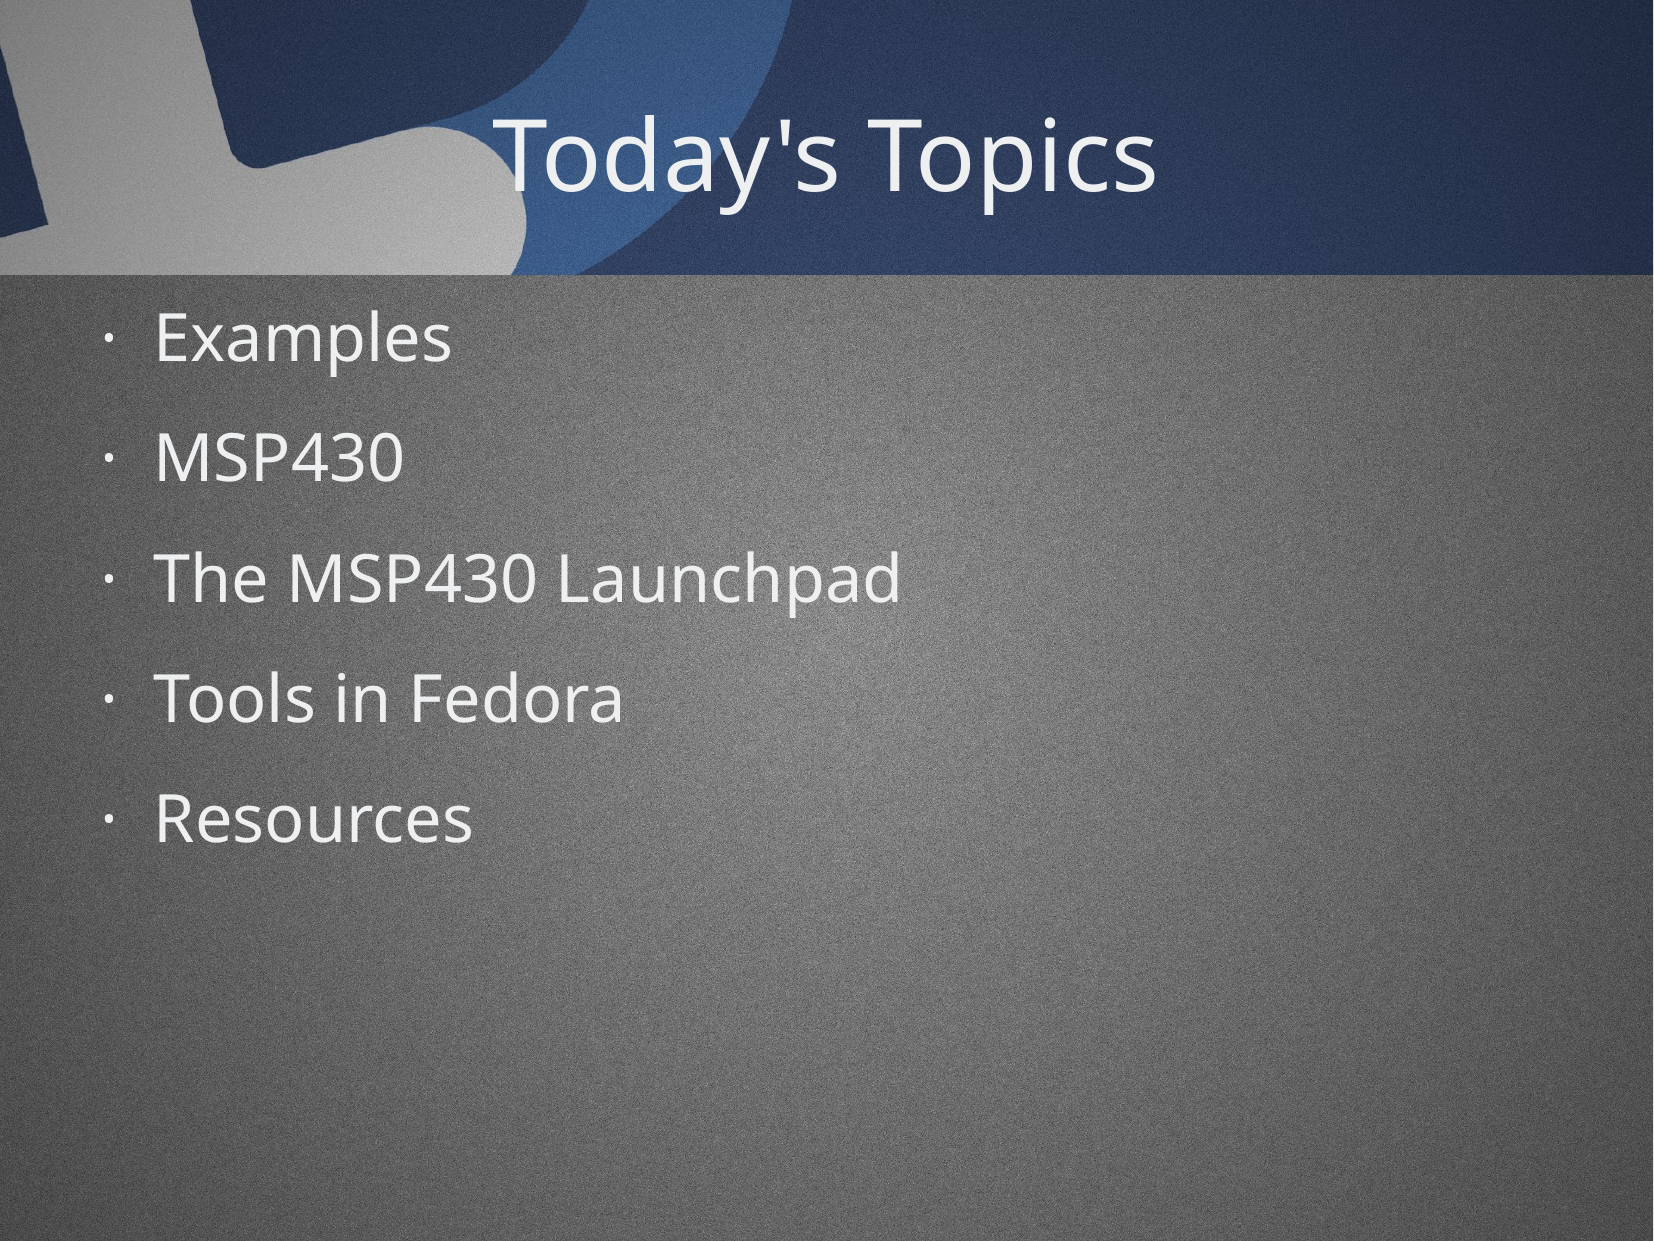

# Today's Topics
Examples
MSP430
The MSP430 Launchpad
Tools in Fedora
Resources